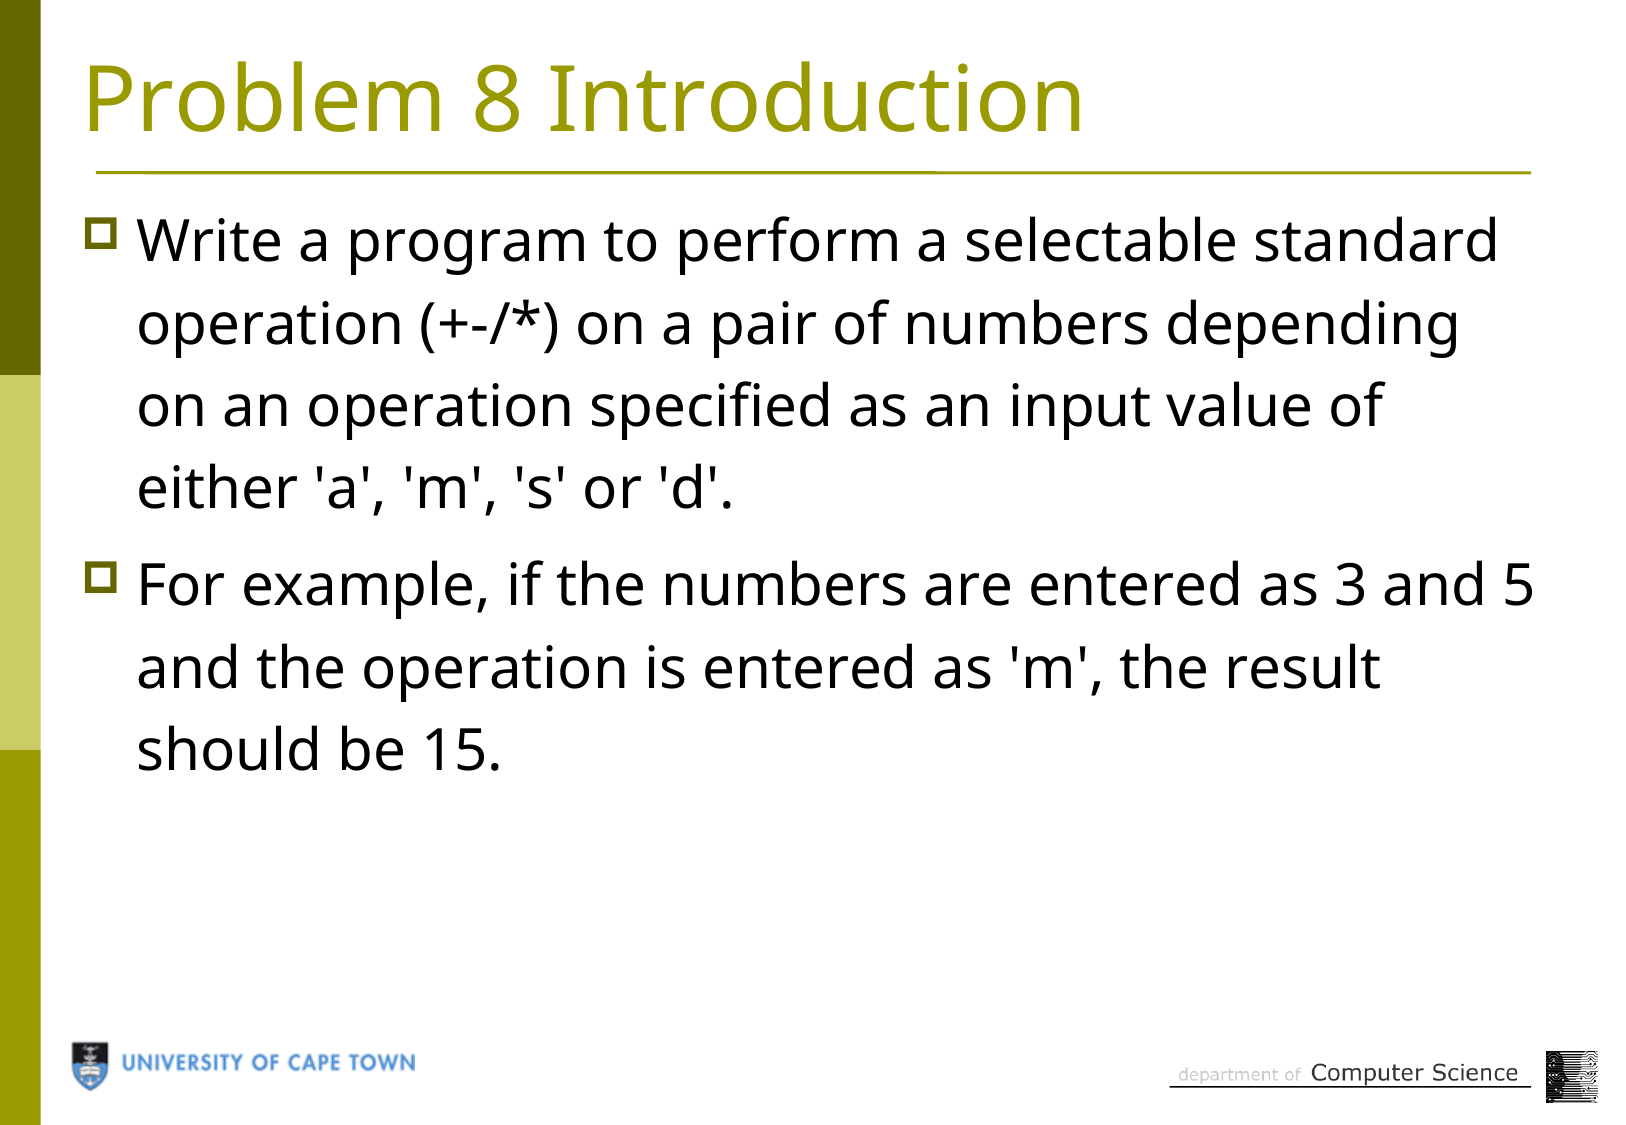

# Problem 8 Introduction
Write a program to perform a selectable standard operation (+-/*) on a pair of numbers depending on an operation specified as an input value of either 'a', 'm', 's' or 'd'.
For example, if the numbers are entered as 3 and 5 and the operation is entered as 'm', the result should be 15.